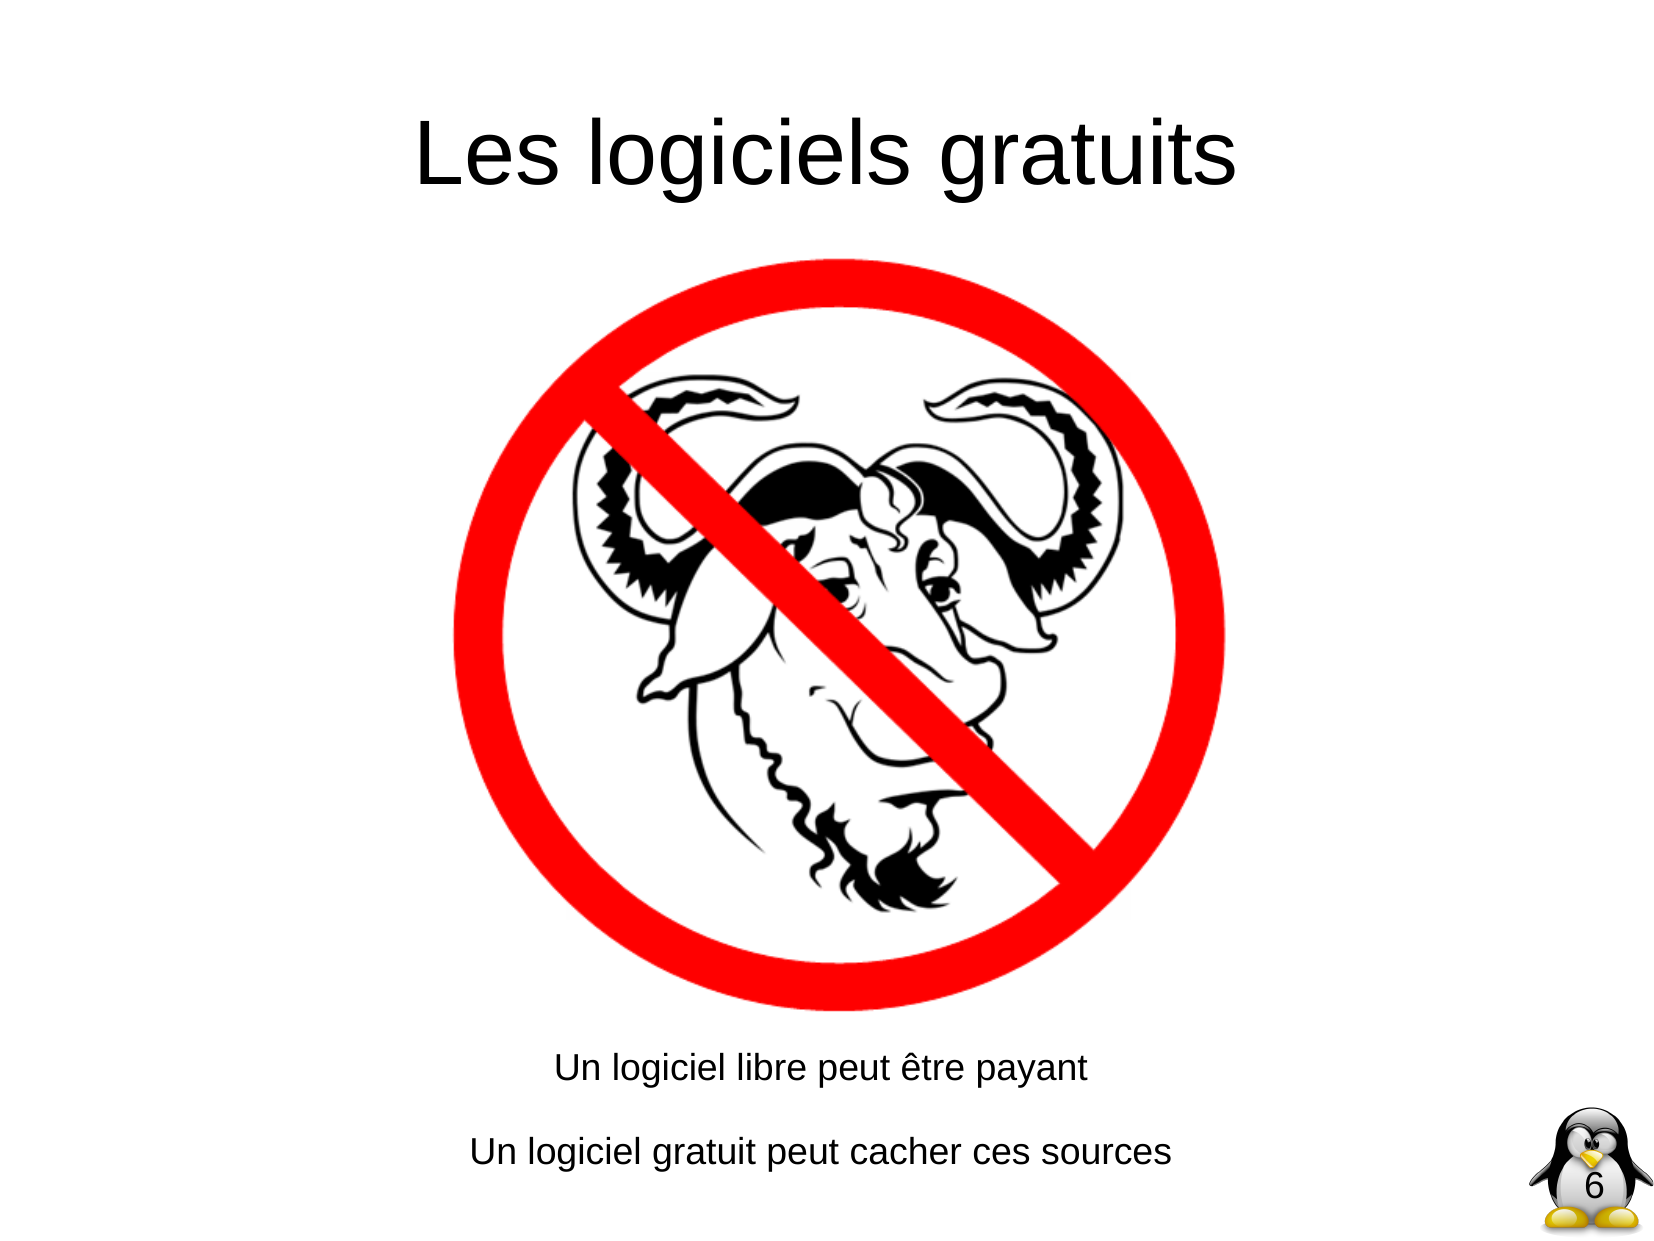

# Les logiciels gratuits
Un logiciel libre peut être payant
Un logiciel gratuit peut cacher ces sources